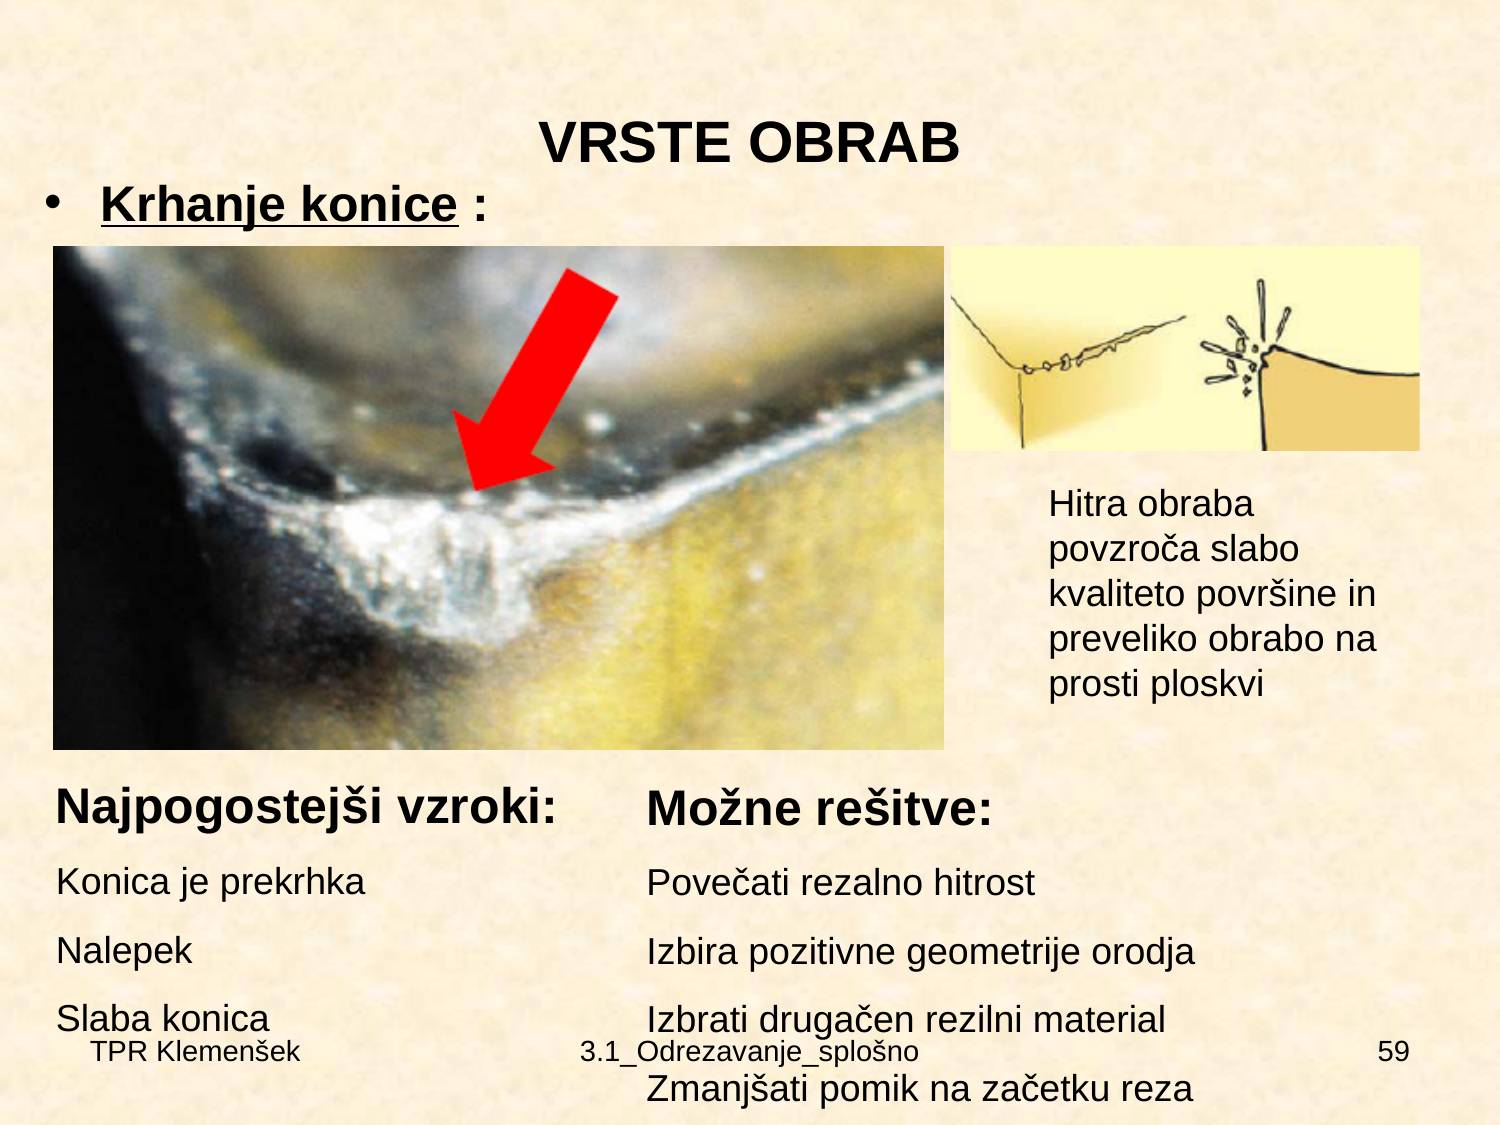

# VRSTE OBRAB
Krhanje konice :
Hitra obraba povzroča slabo kvaliteto površine in preveliko obrabo na prosti ploskvi
Najpogostejši vzroki:
Konica je prekrhka
Nalepek
Slaba konica
Možne rešitve:
Povečati rezalno hitrost
Izbira pozitivne geometrije orodja
Izbrati drugačen rezilni material
Zmanjšati pomik na začetku reza
TPR Klemenšek
3.1_Odrezavanje_splošno